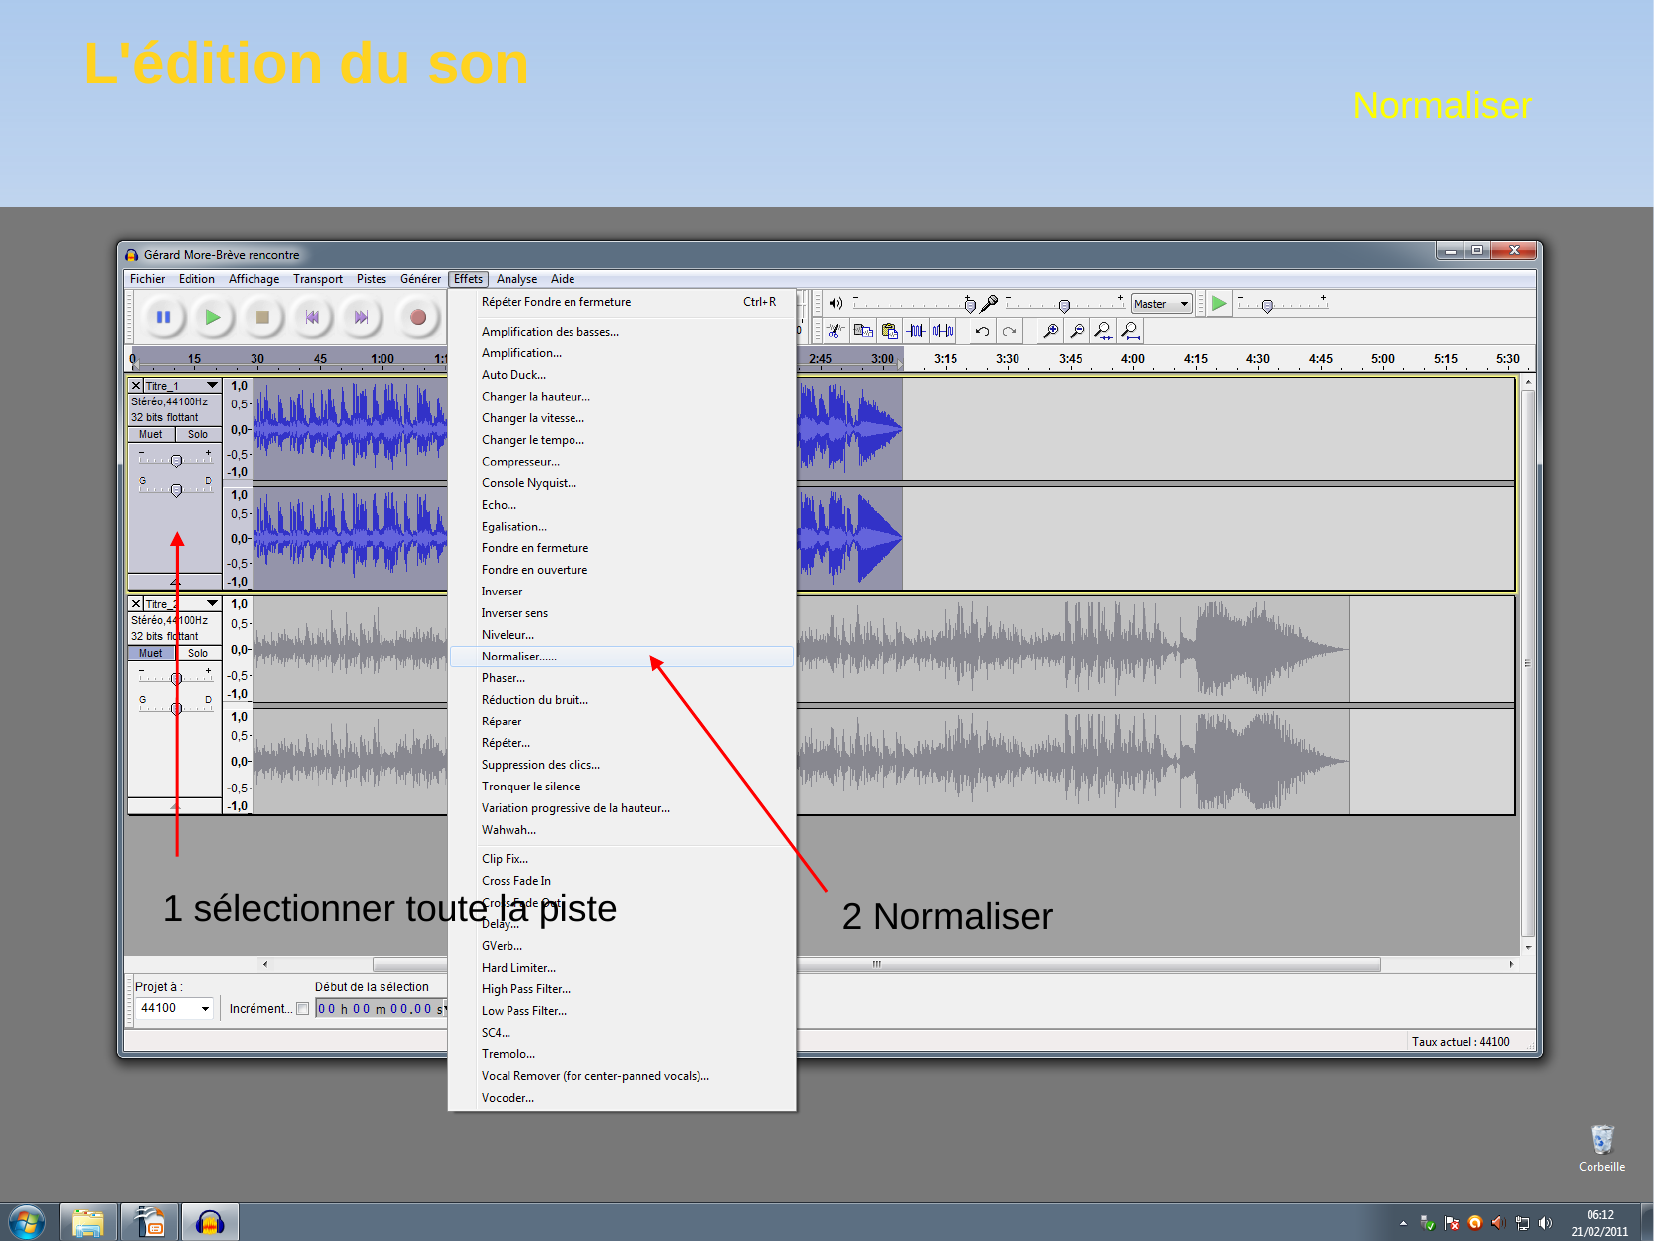

L'édition du son
 Normaliser
#
1 sélectionner toute la piste
2 Normaliser